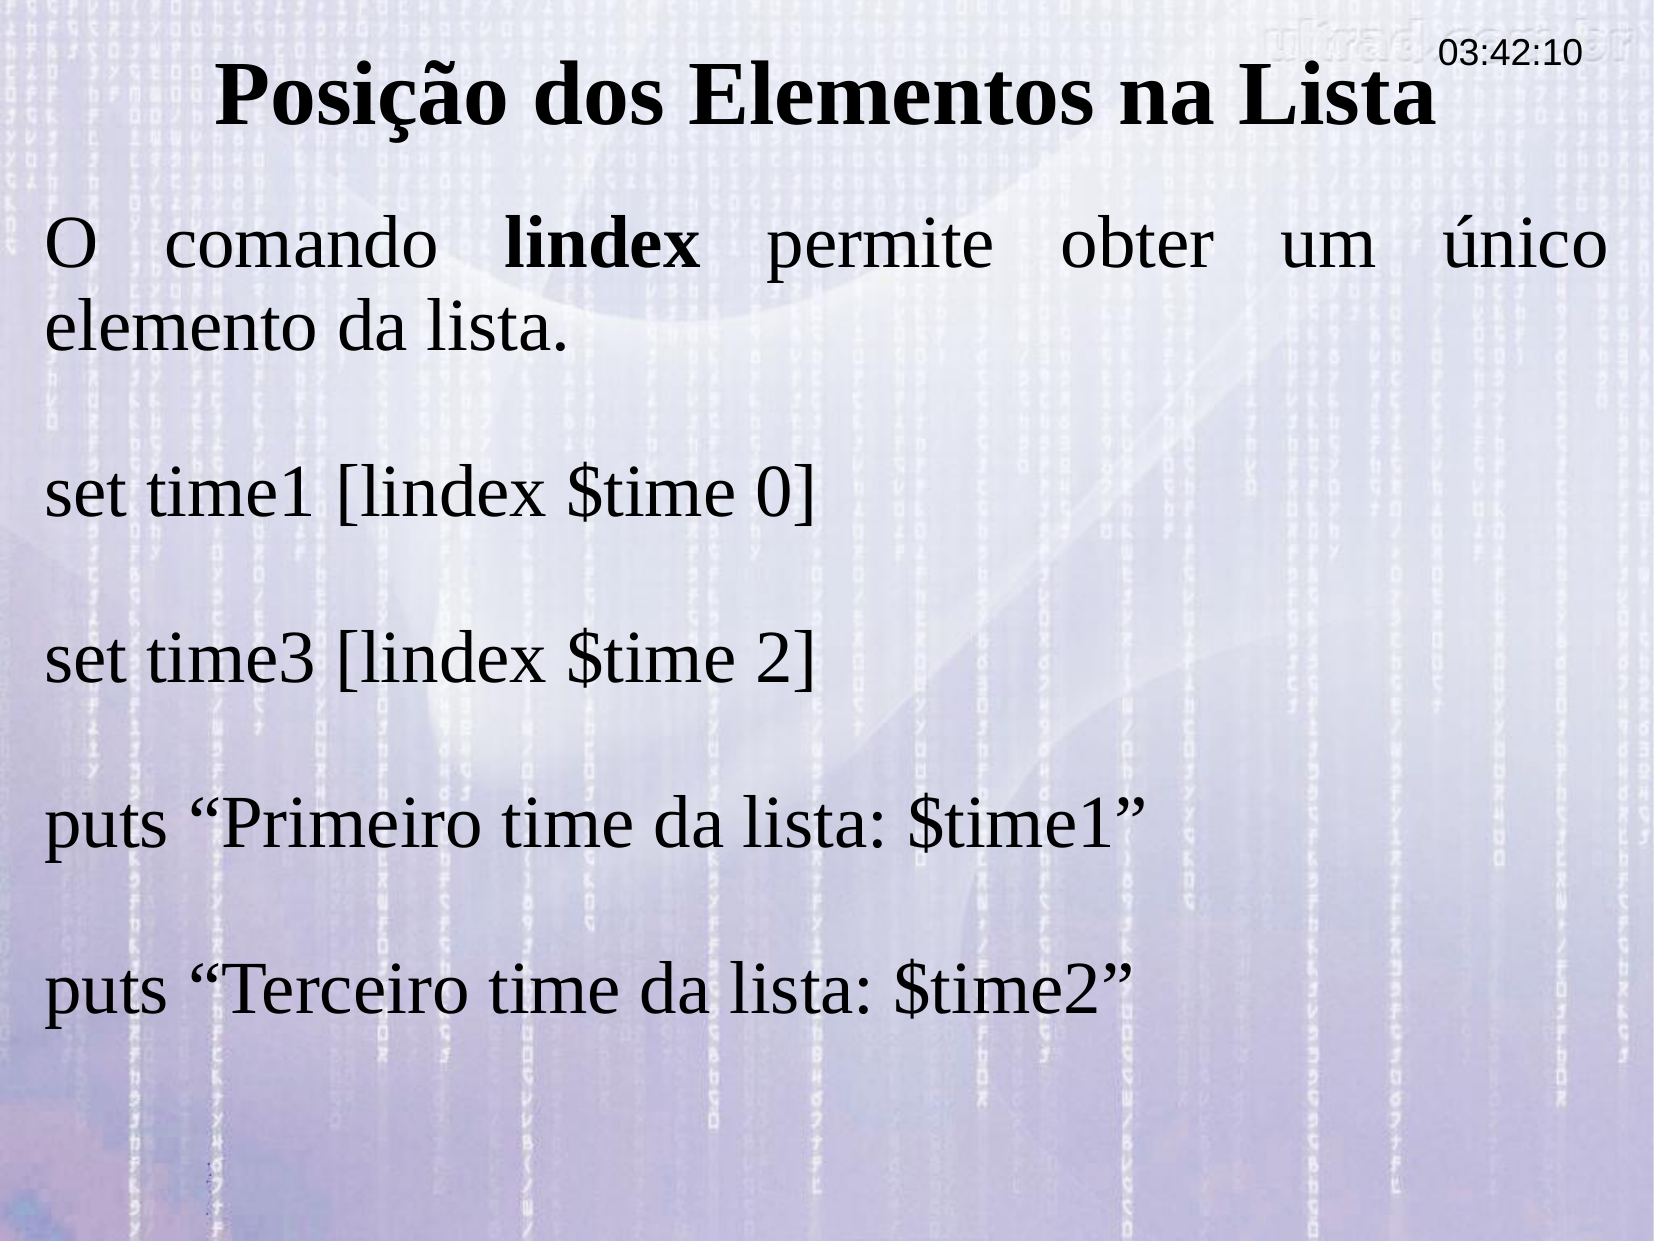

02:23:20
Posição dos Elementos na Lista
O comando lindex permite obter um único elemento da lista.
set time1 [lindex $time 0]
set time3 [lindex $time 2]
puts “Primeiro time da lista: $time1”
puts “Terceiro time da lista: $time2”